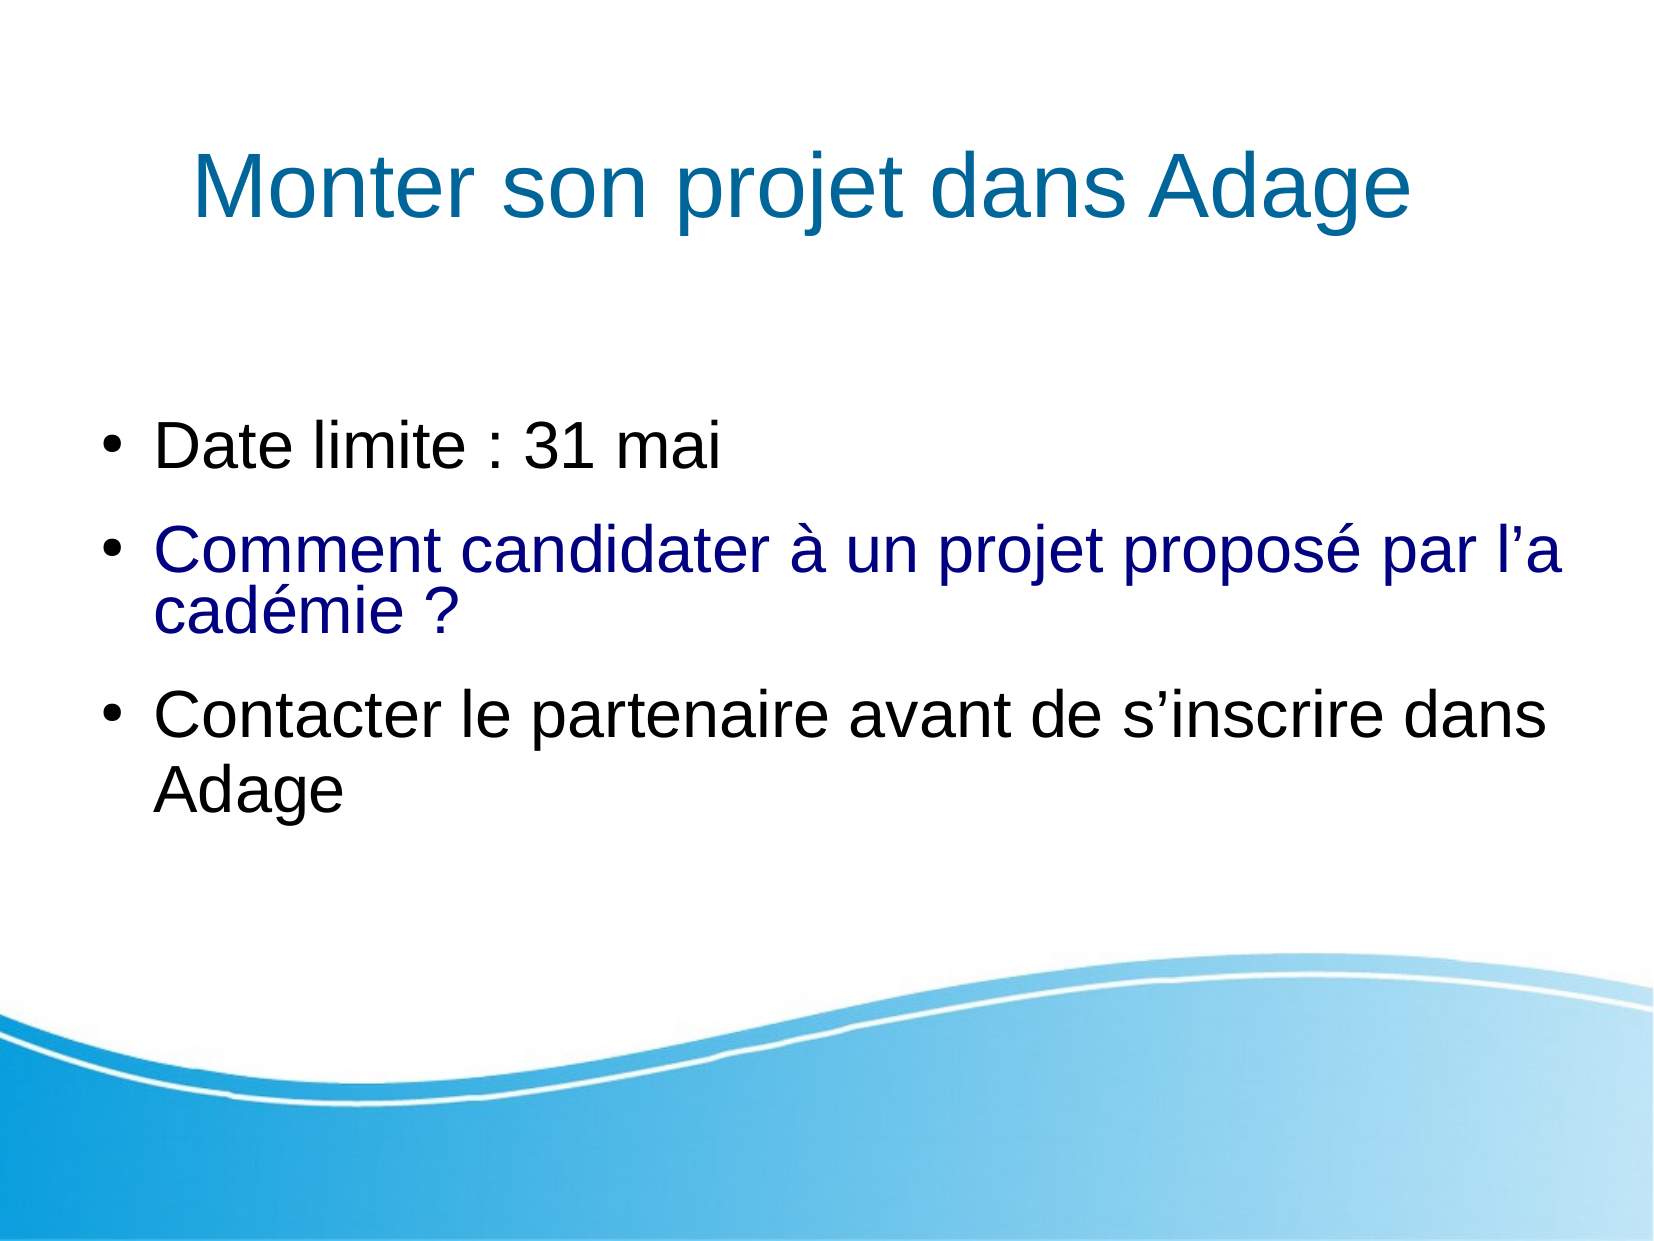

# Monter son projet dans Adage
Date limite : 31 mai
Comment candidater à un projet proposé par l’académie ?
Contacter le partenaire avant de s’inscrire dans Adage